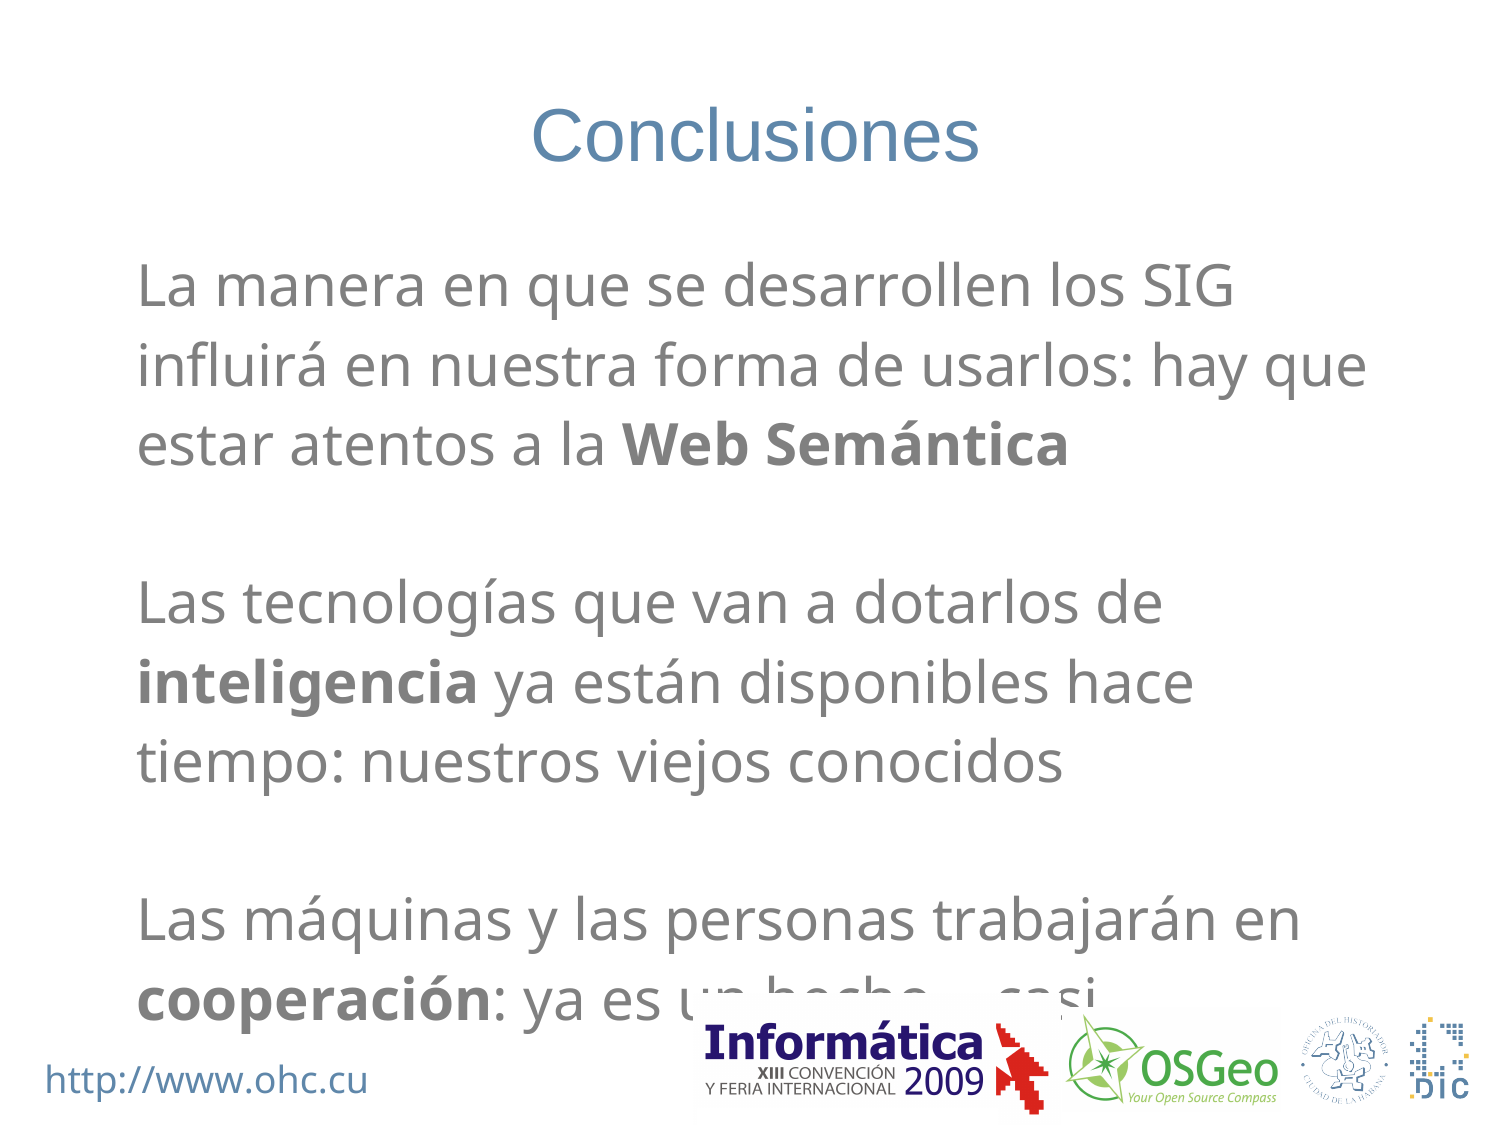

Conclusiones
La manera en que se desarrollen los SIG influirá en nuestra forma de usarlos: hay que estar atentos a la Web Semántica
Las tecnologías que van a dotarlos de inteligencia ya están disponibles hace tiempo: nuestros viejos conocidos
Las máquinas y las personas trabajarán en cooperación: ya es un hecho... casi
http://www.ohc.cu